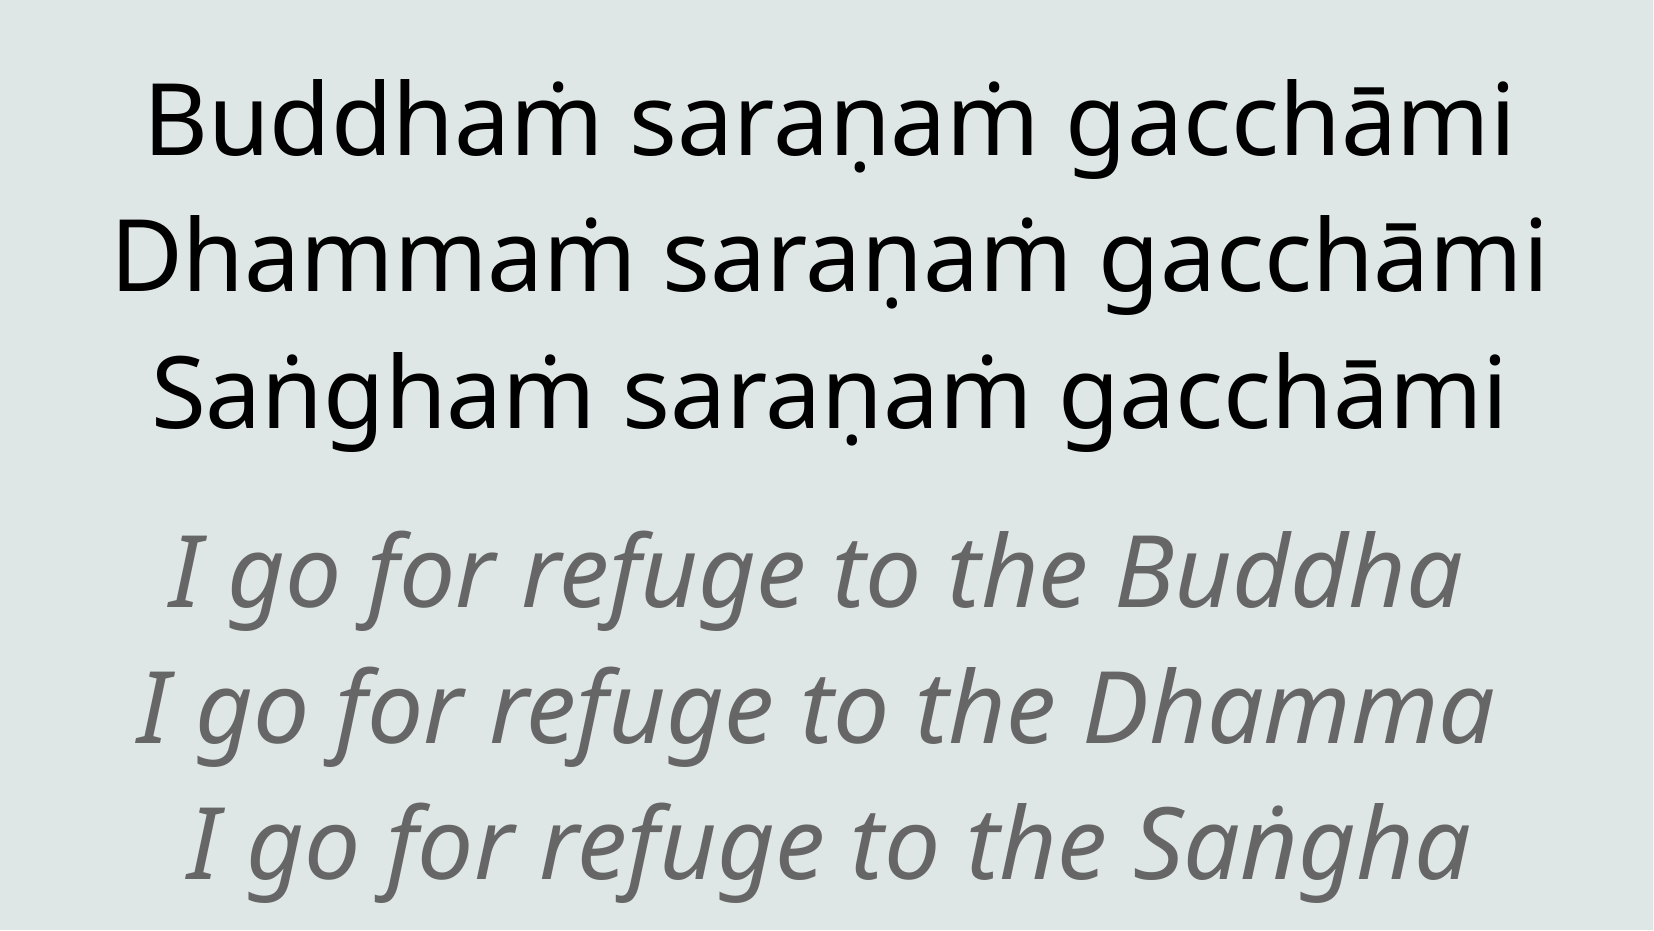

# Buddhaṁ saraṇaṁ gacchāmi
Dhammaṁ saraṇaṁ gacchāmi
Saṅghaṁ saraṇaṁ gacchāmi
I go for refuge to the Buddha
I go for refuge to the Dhamma
I go for refuge to the Saṅgha